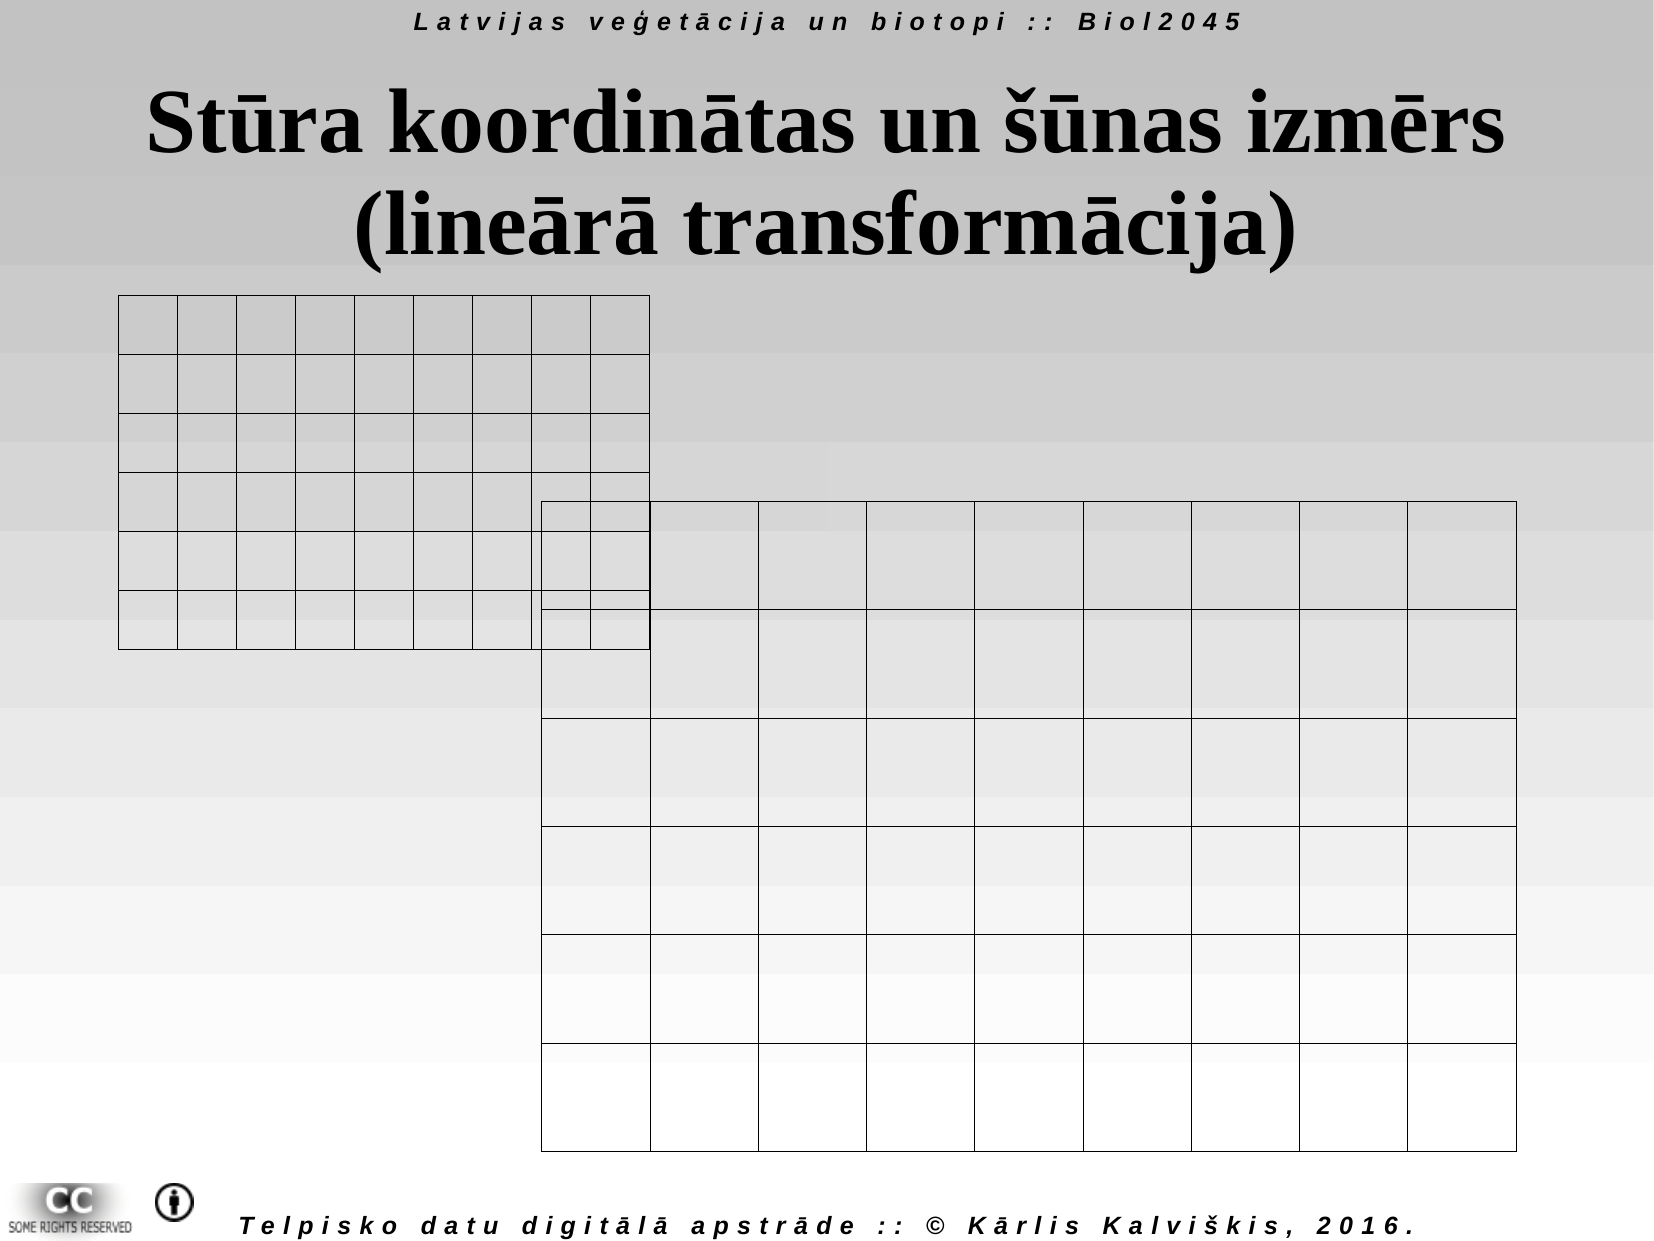

# Stūra koordinātas un šūnas izmērs (lineārā transformācija)